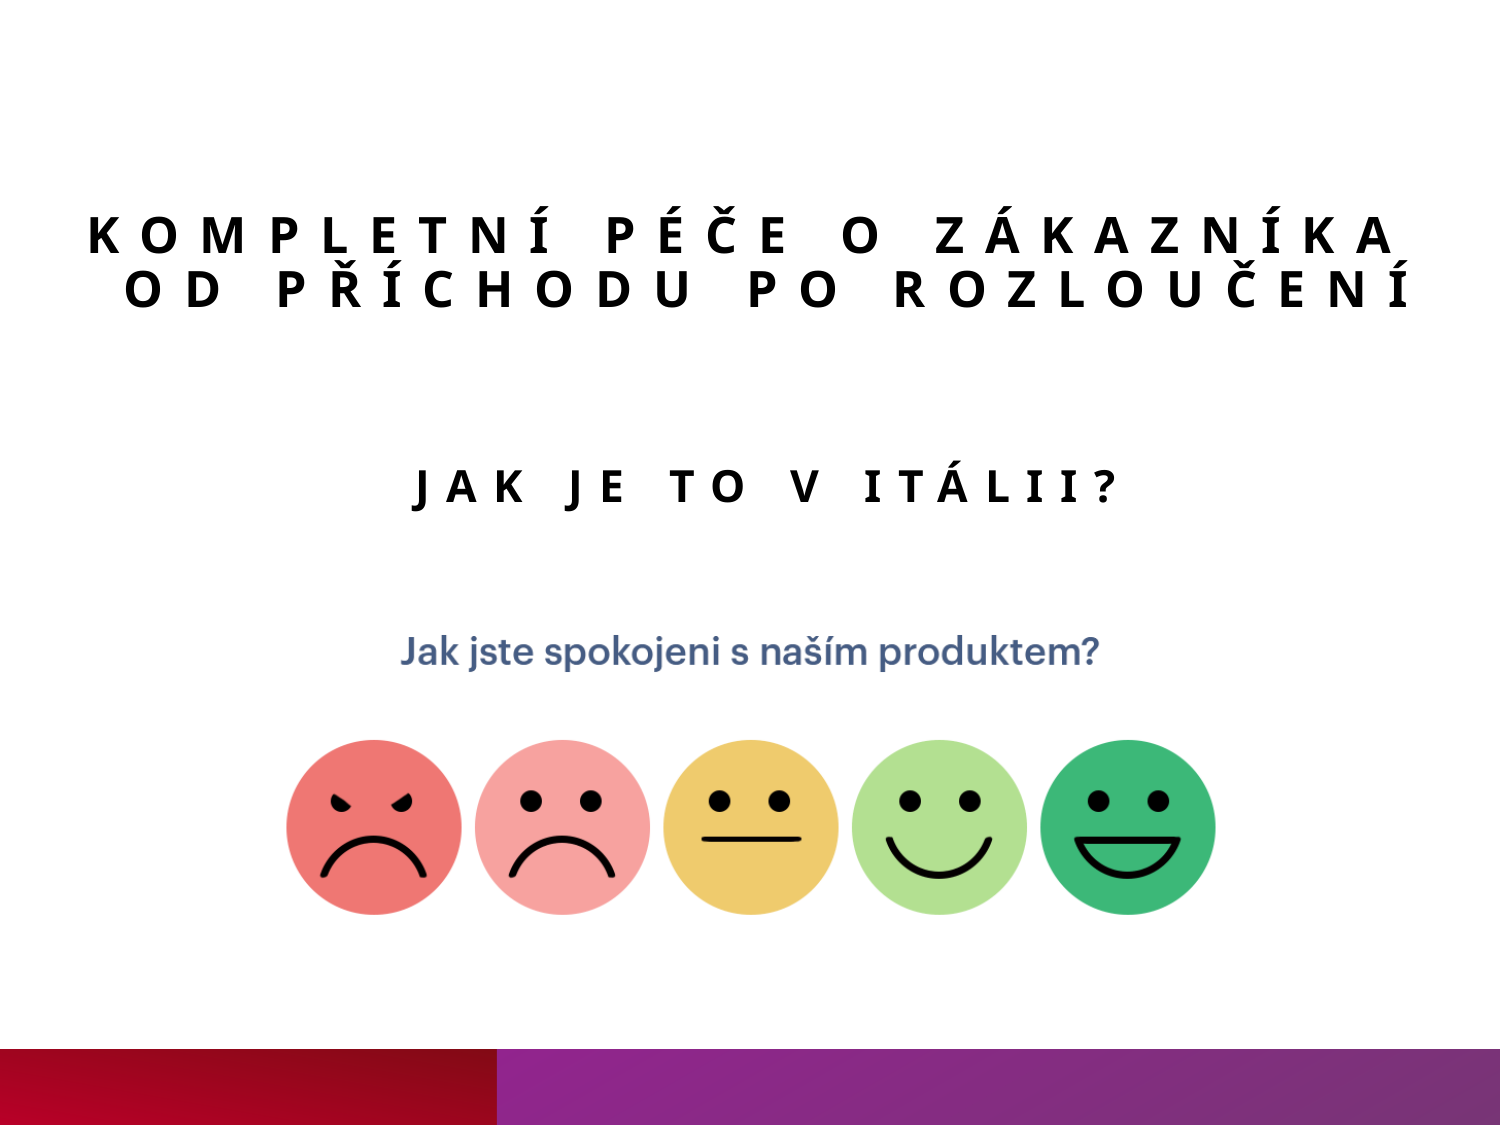

# Kompletní péče o zákazníka  od příchodu po rozloučení
Jak je to v itálii?